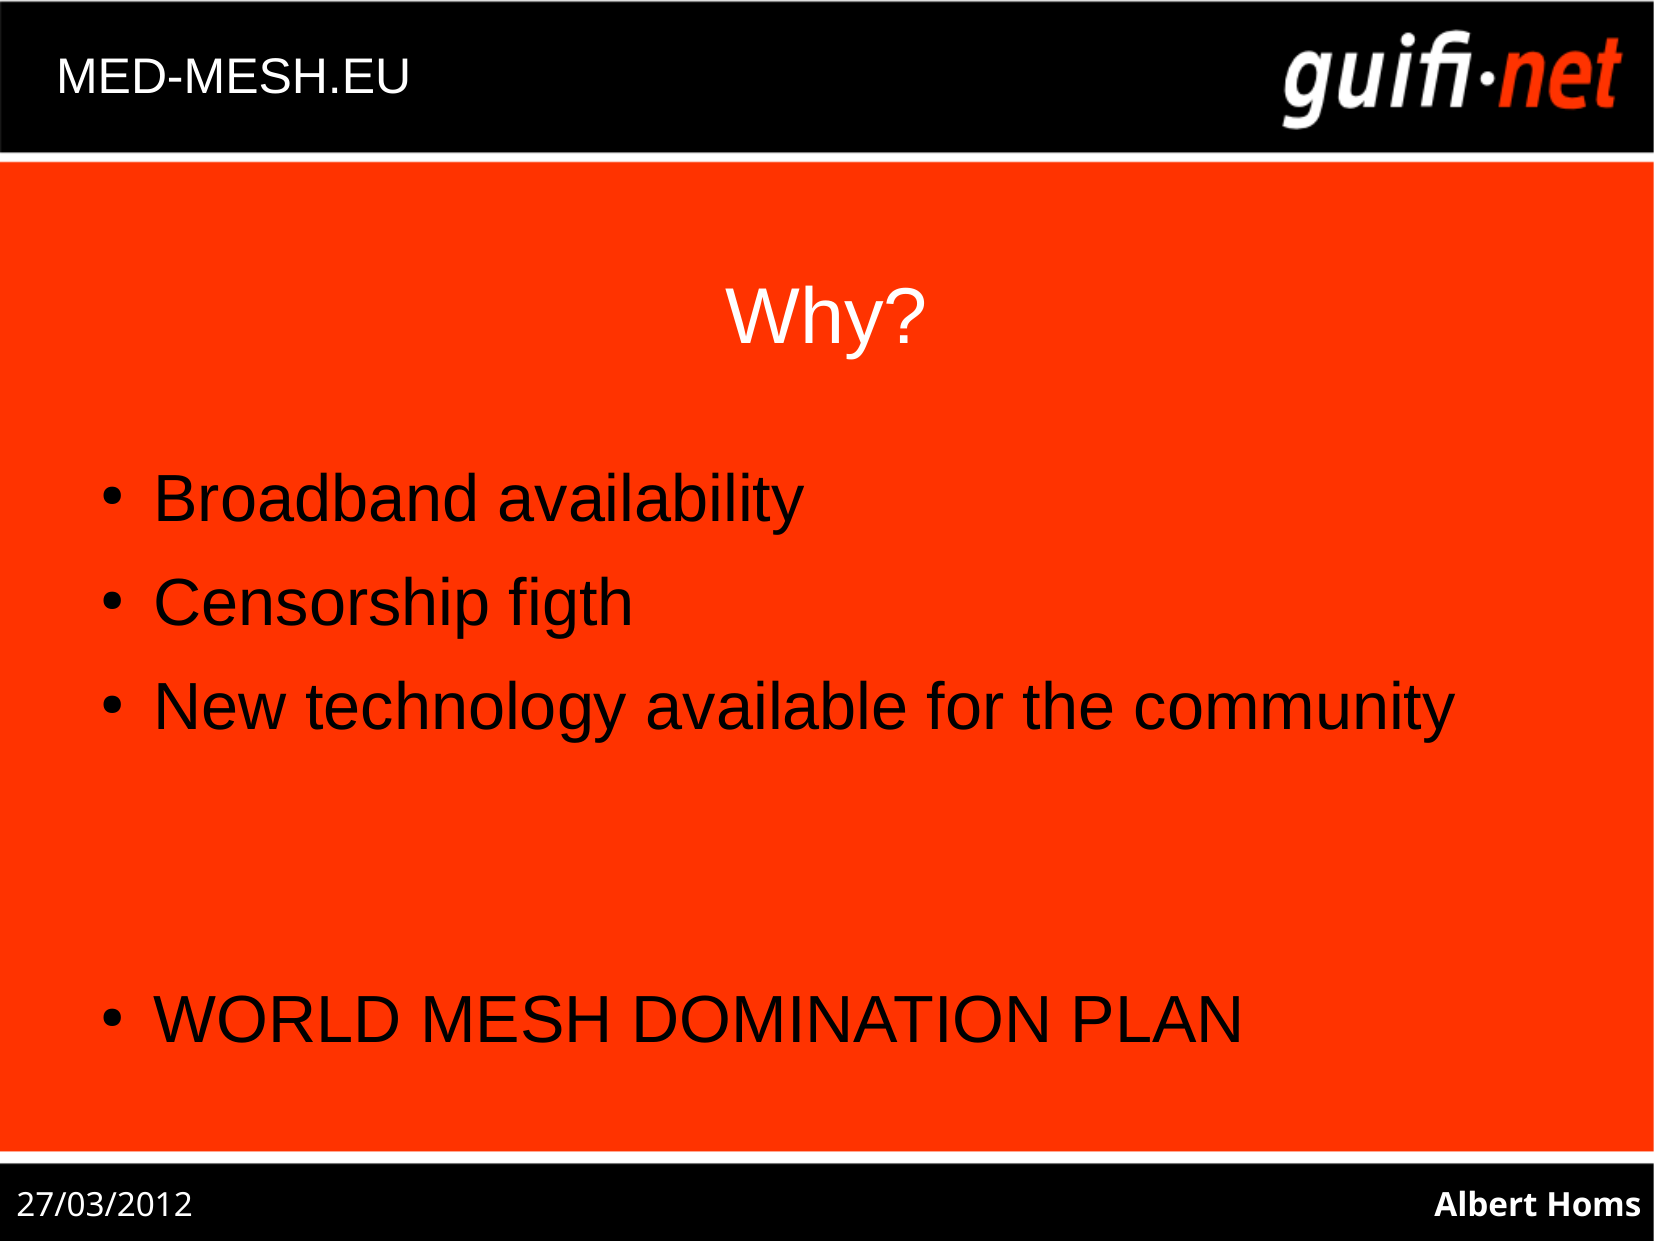

# Why?
Broadband availability
Censorship figth
New technology available for the community
WORLD MESH DOMINATION PLAN